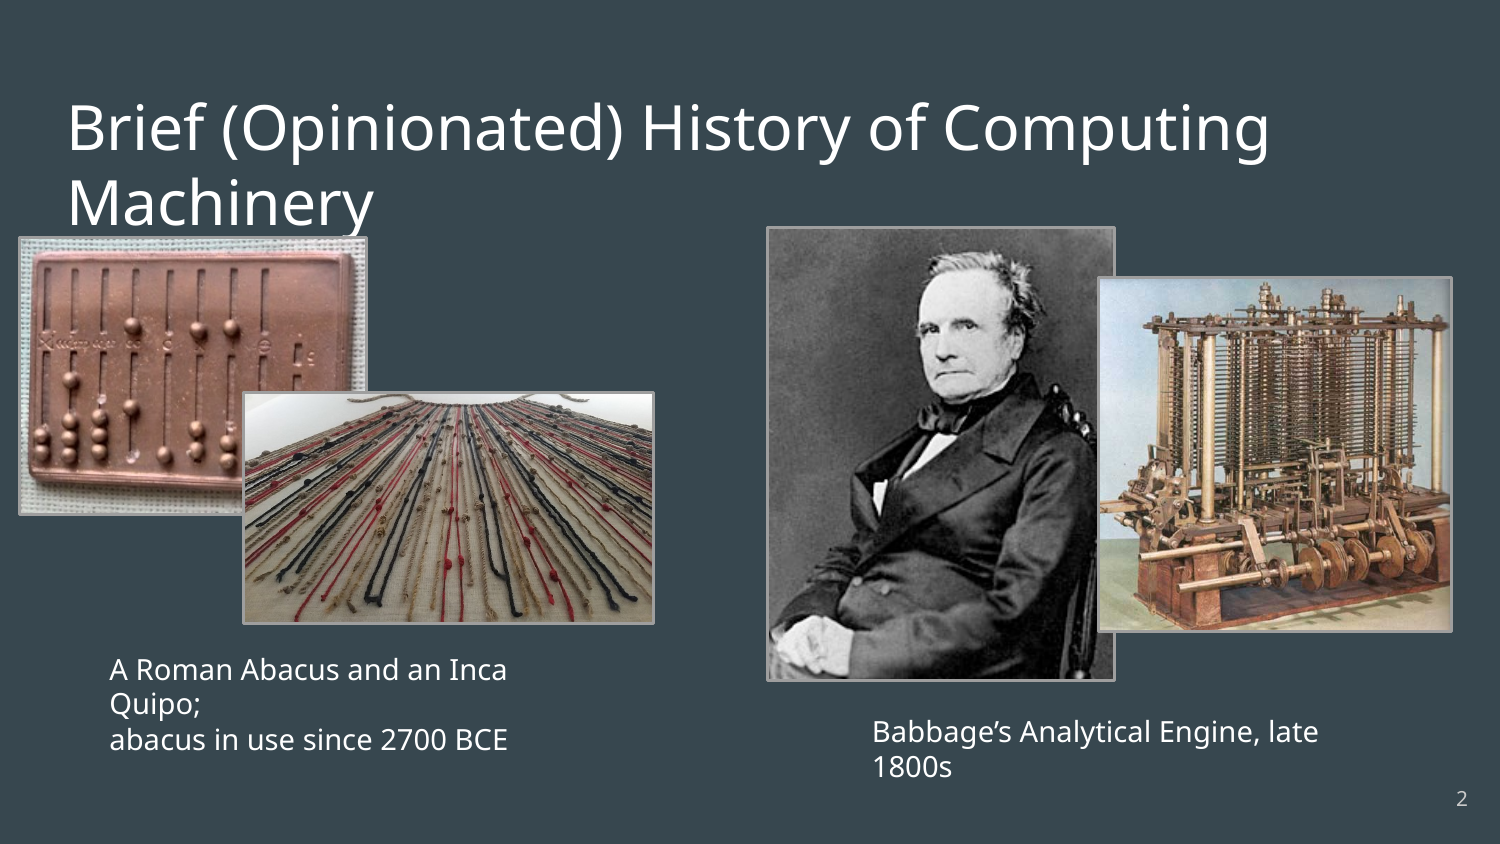

# Brief (Opinionated) History of Computing Machinery
A Roman Abacus and an Inca Quipo;
abacus in use since 2700 BCE
Babbage’s Analytical Engine, late 1800s